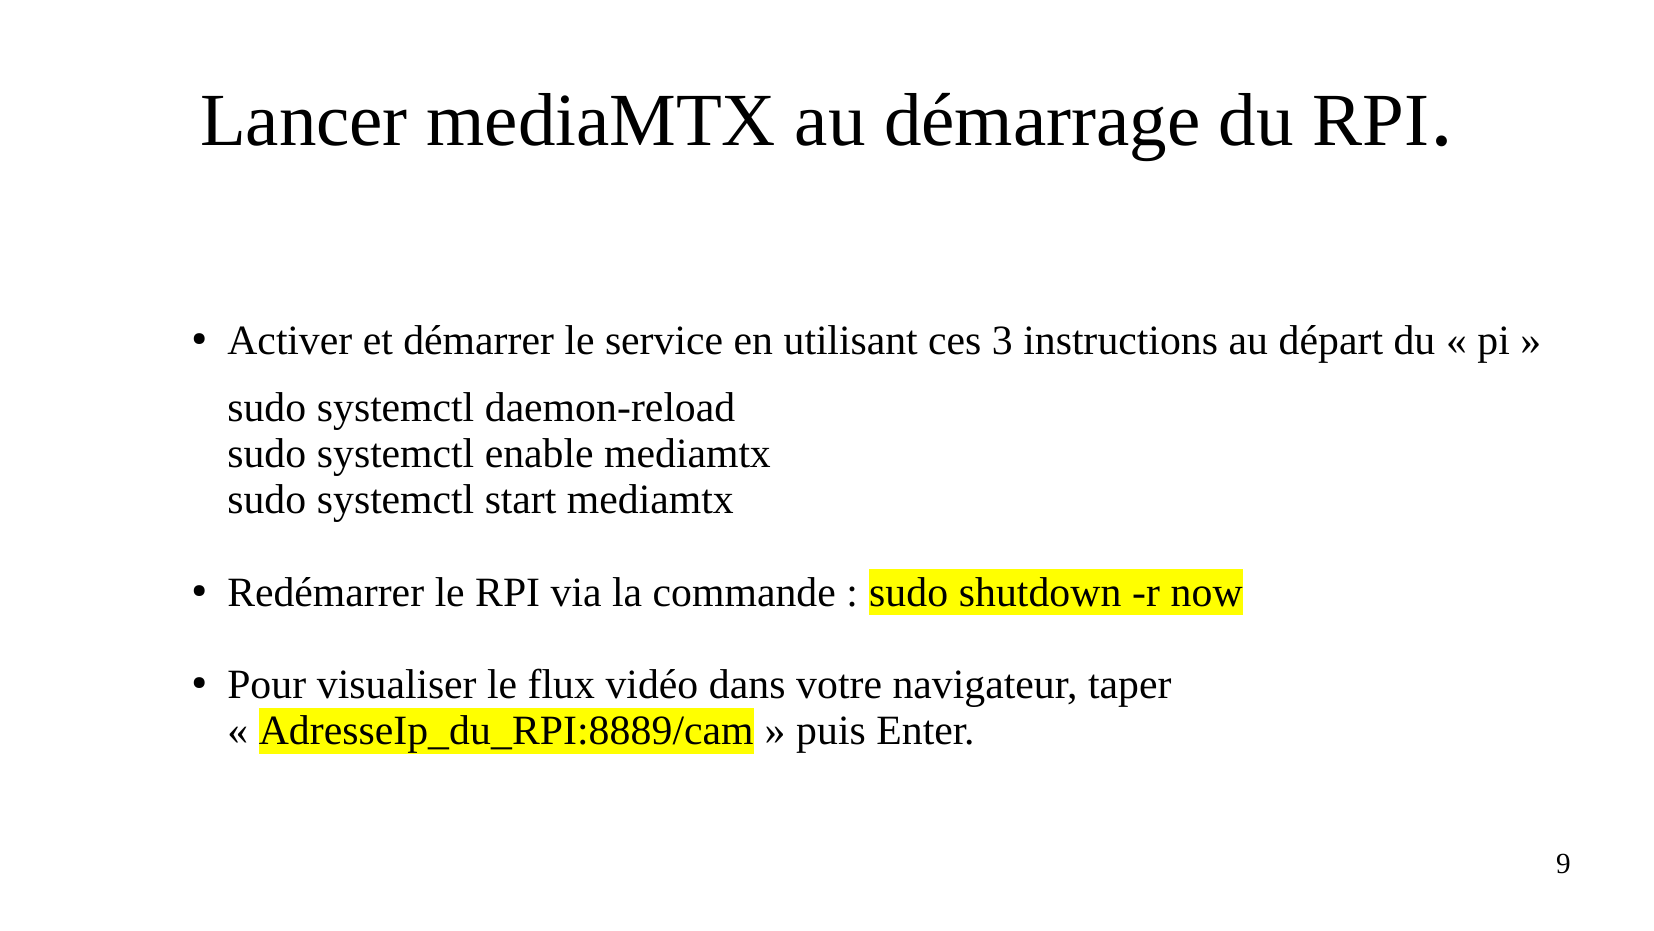

# Lancer mediaMTX au démarrage du RPI.
Activer et démarrer le service en utilisant ces 3 instructions au départ du « pi »
sudo systemctl daemon-reload
sudo systemctl enable mediamtx
sudo systemctl start mediamtx
Redémarrer le RPI via la commande : sudo shutdown -r now
Pour visualiser le flux vidéo dans votre navigateur, taper « AdresseIp_du_RPI:8889/cam » puis Enter.
9